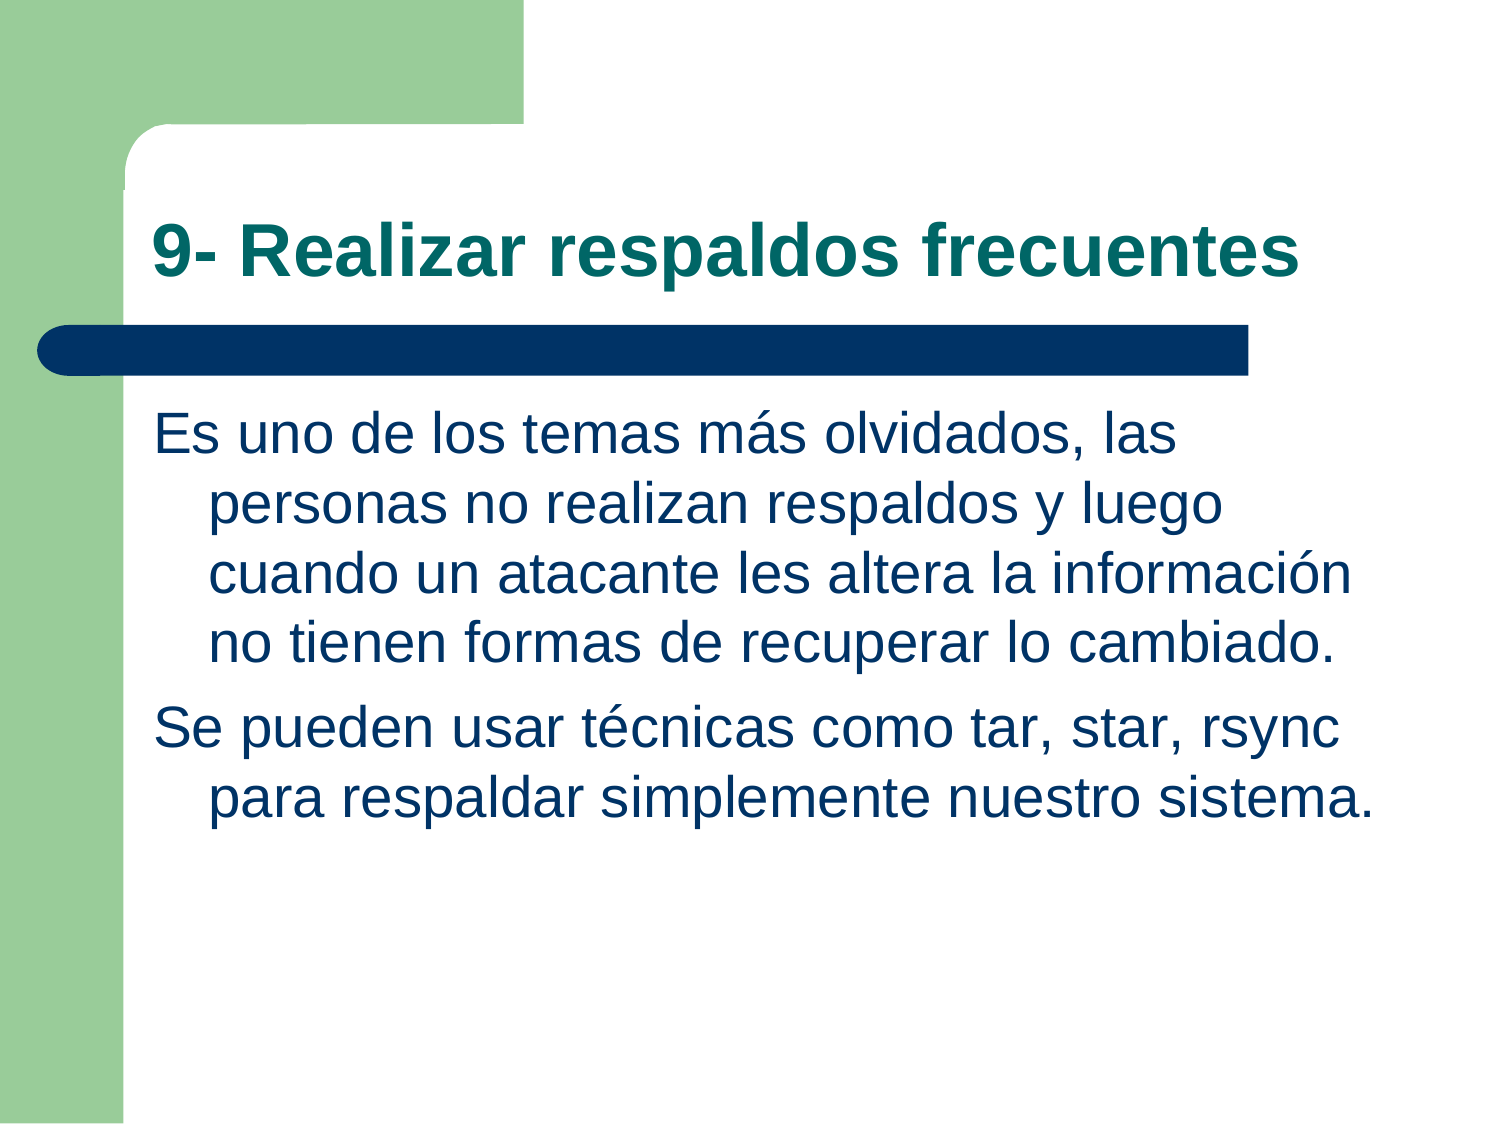

# 9- Realizar respaldos frecuentes
Es uno de los temas más olvidados, las personas no realizan respaldos y luego cuando un atacante les altera la información no tienen formas de recuperar lo cambiado.
Se pueden usar técnicas como tar, star, rsync para respaldar simplemente nuestro sistema.